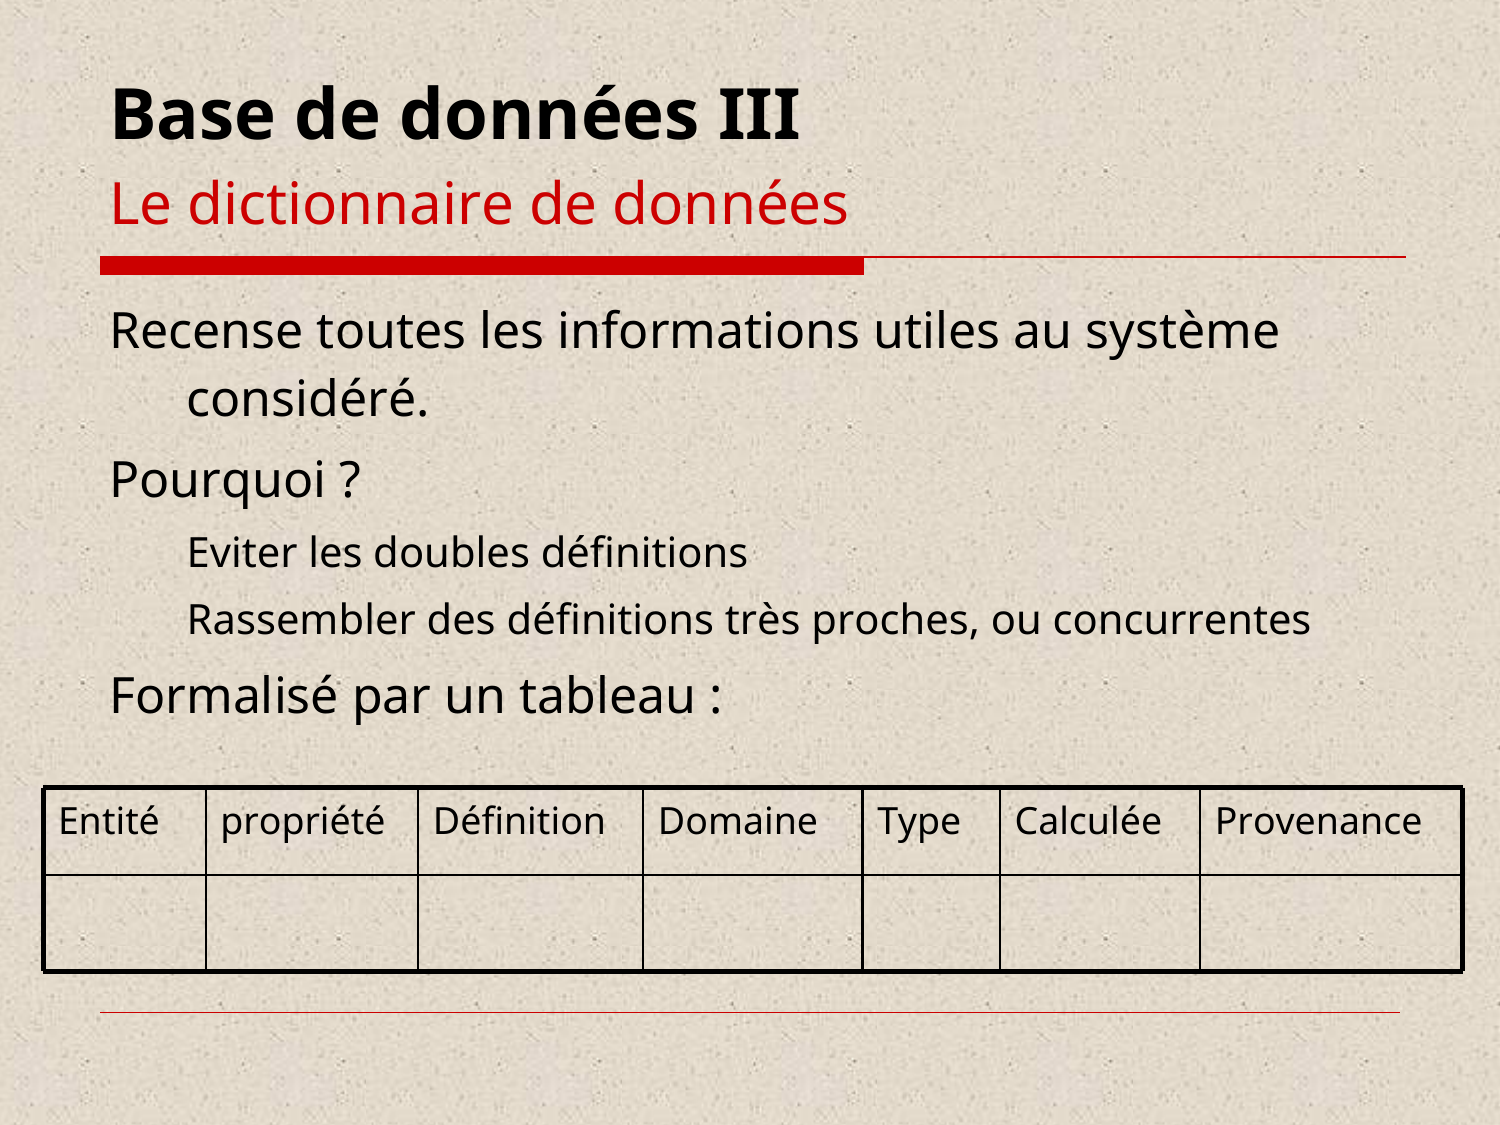

Base de données III
Le dictionnaire de données
# Recense toutes les informations utiles au système considéré.
Pourquoi ?
Eviter les doubles définitions
Rassembler des définitions très proches, ou concurrentes
Formalisé par un tableau :
Entité
propriété
Définition
Domaine
Type
Calculée
Provenance